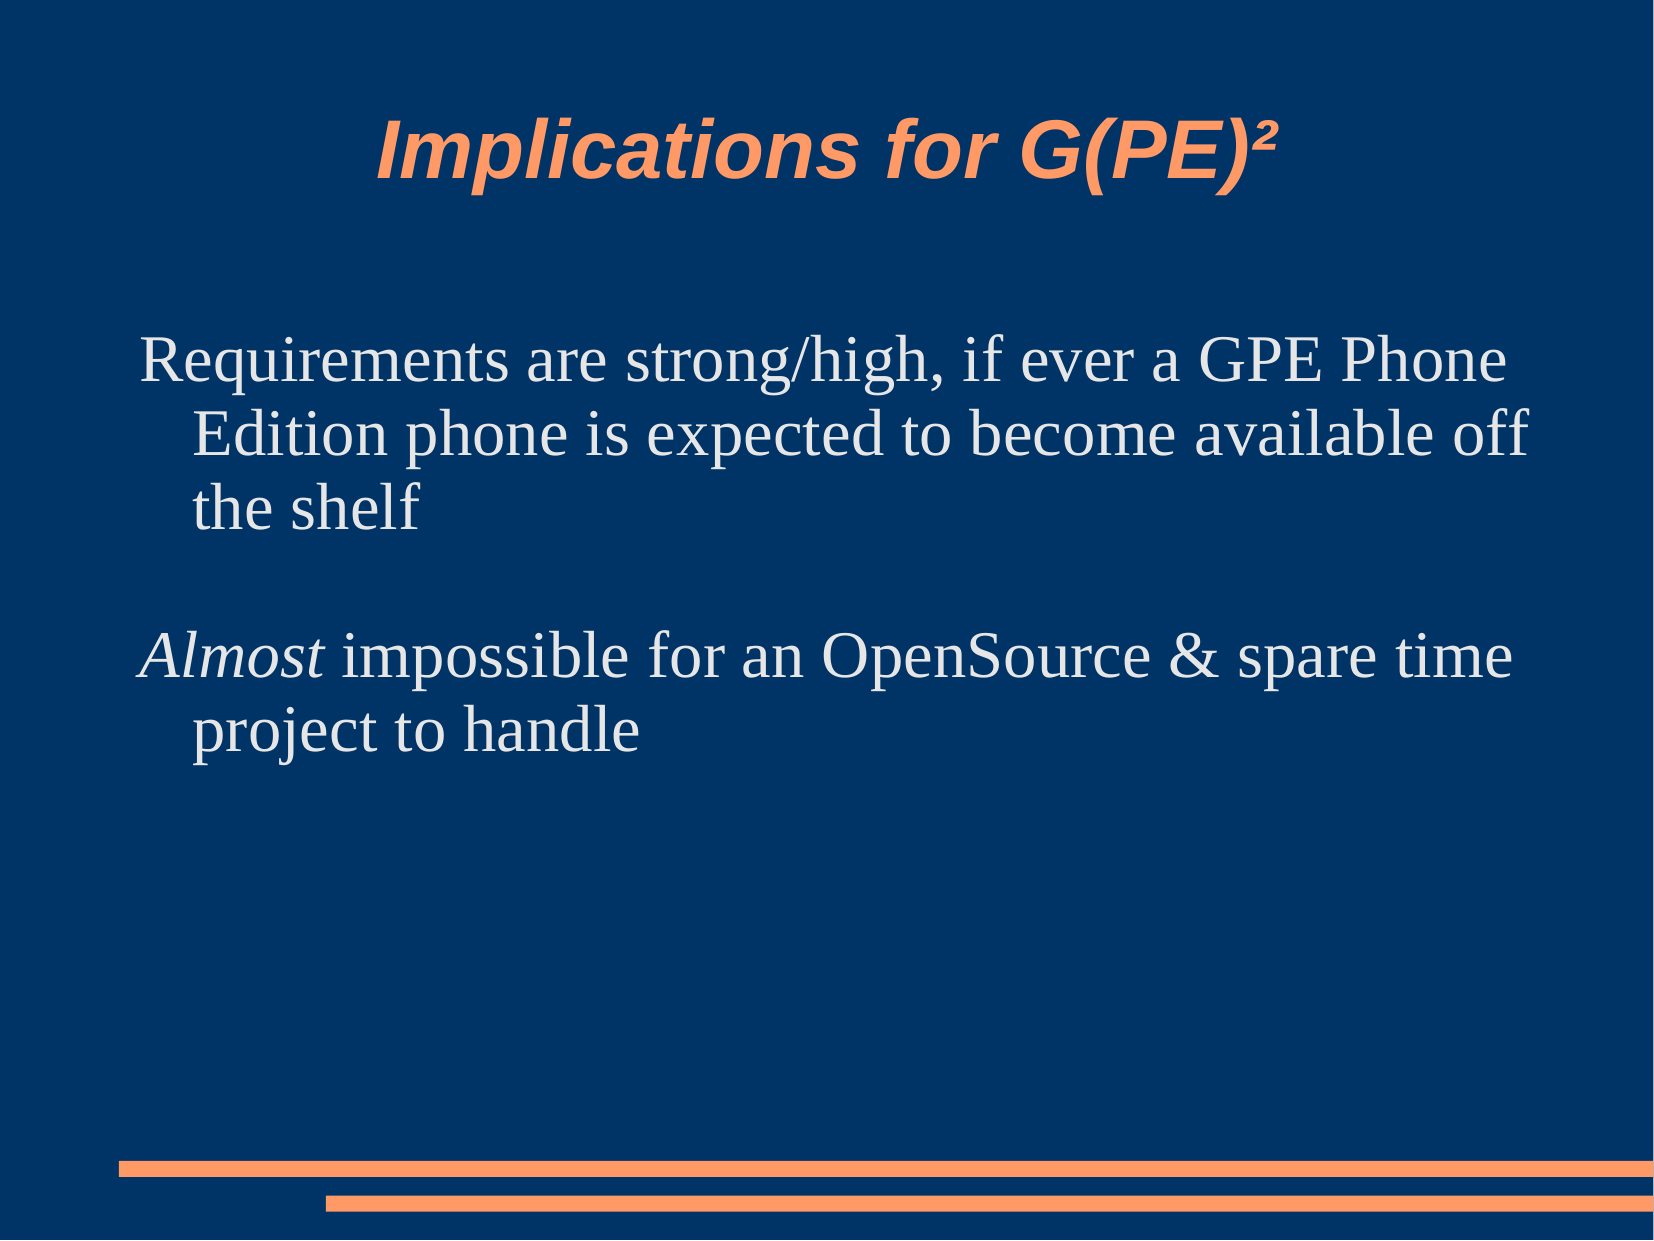

# Implications for G(PE)²
Requirements are strong/high, if ever a GPE Phone Edition phone is expected to become available off the shelf
Almost impossible for an OpenSource & spare time project to handle